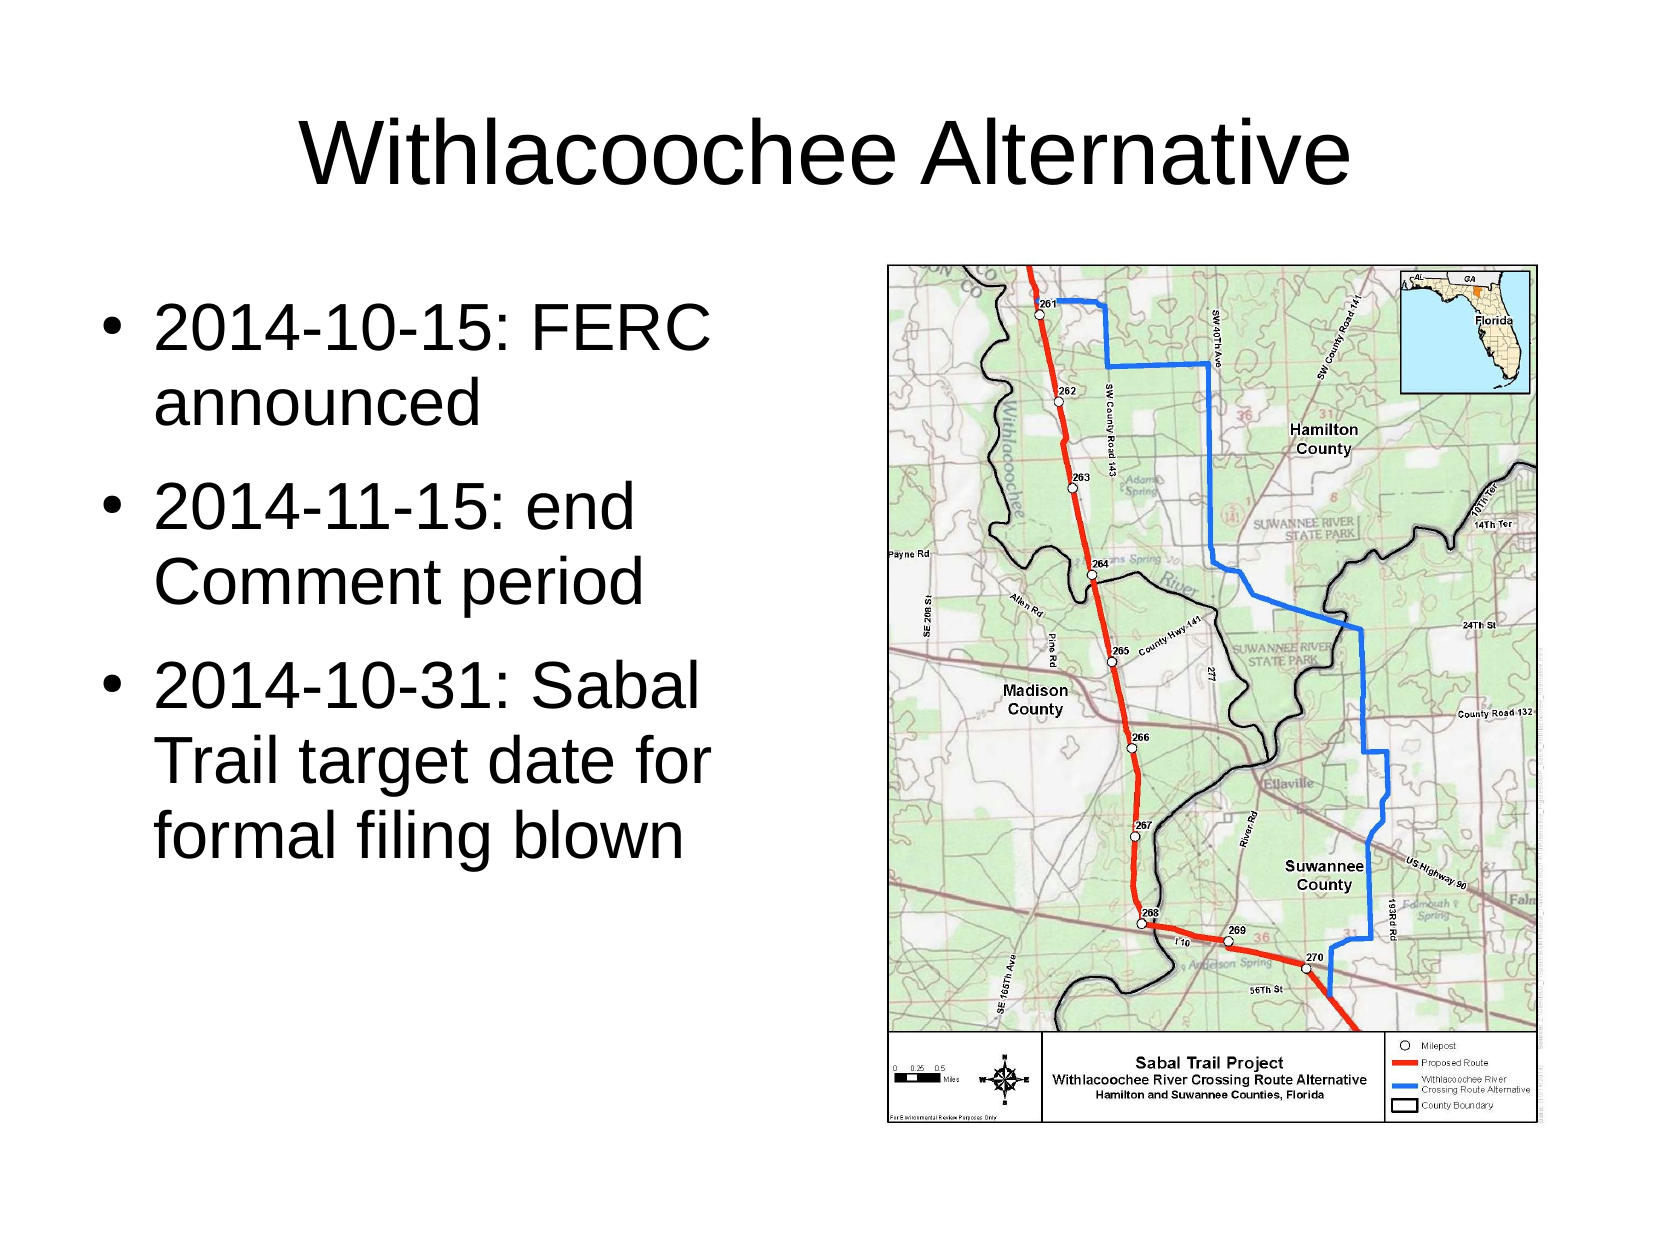

# Withlacoochee Alternative
2014-10-15: FERC announced
2014-11-15: end Comment period
2014-10-31: Sabal Trail target date for formal filing blown